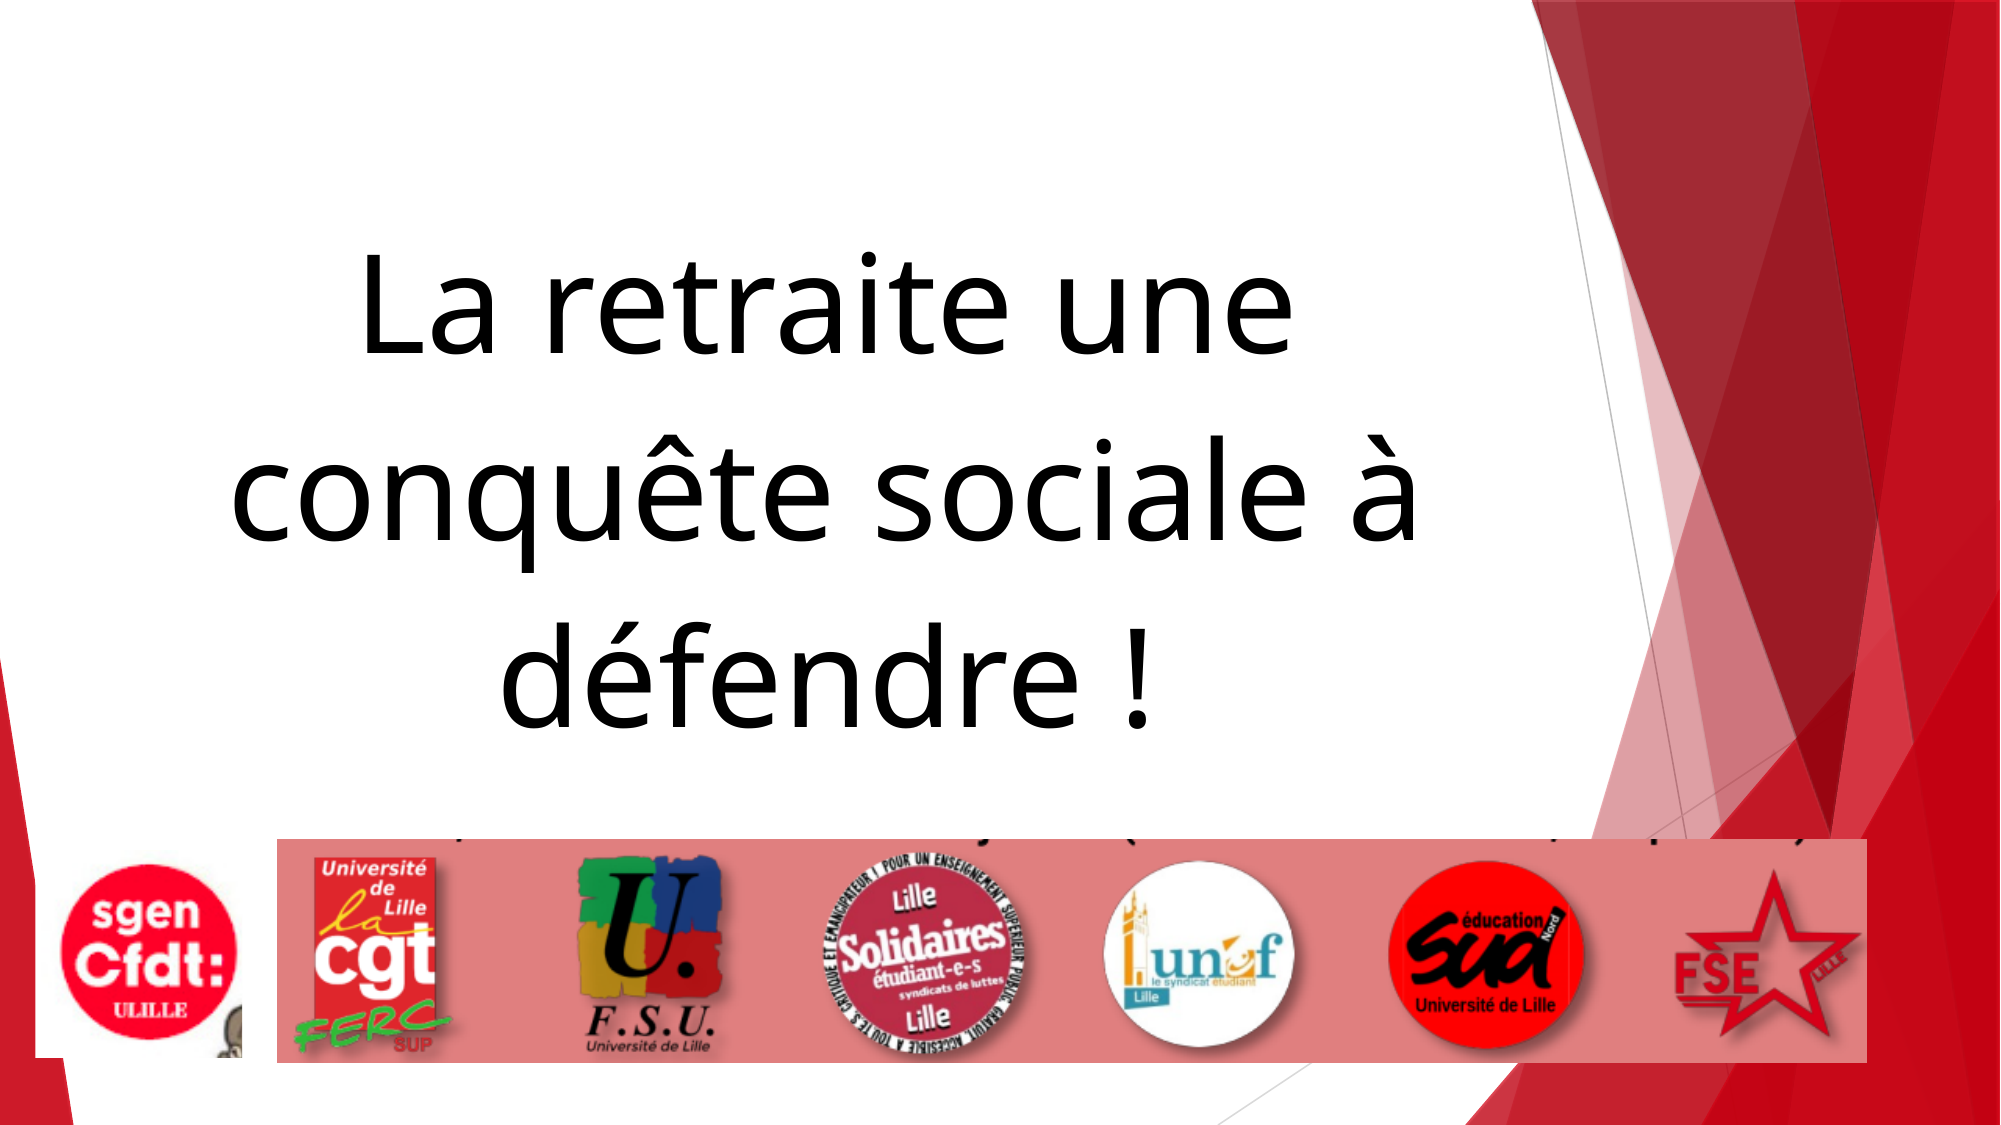

#
La retraite une conquête sociale à défendre !